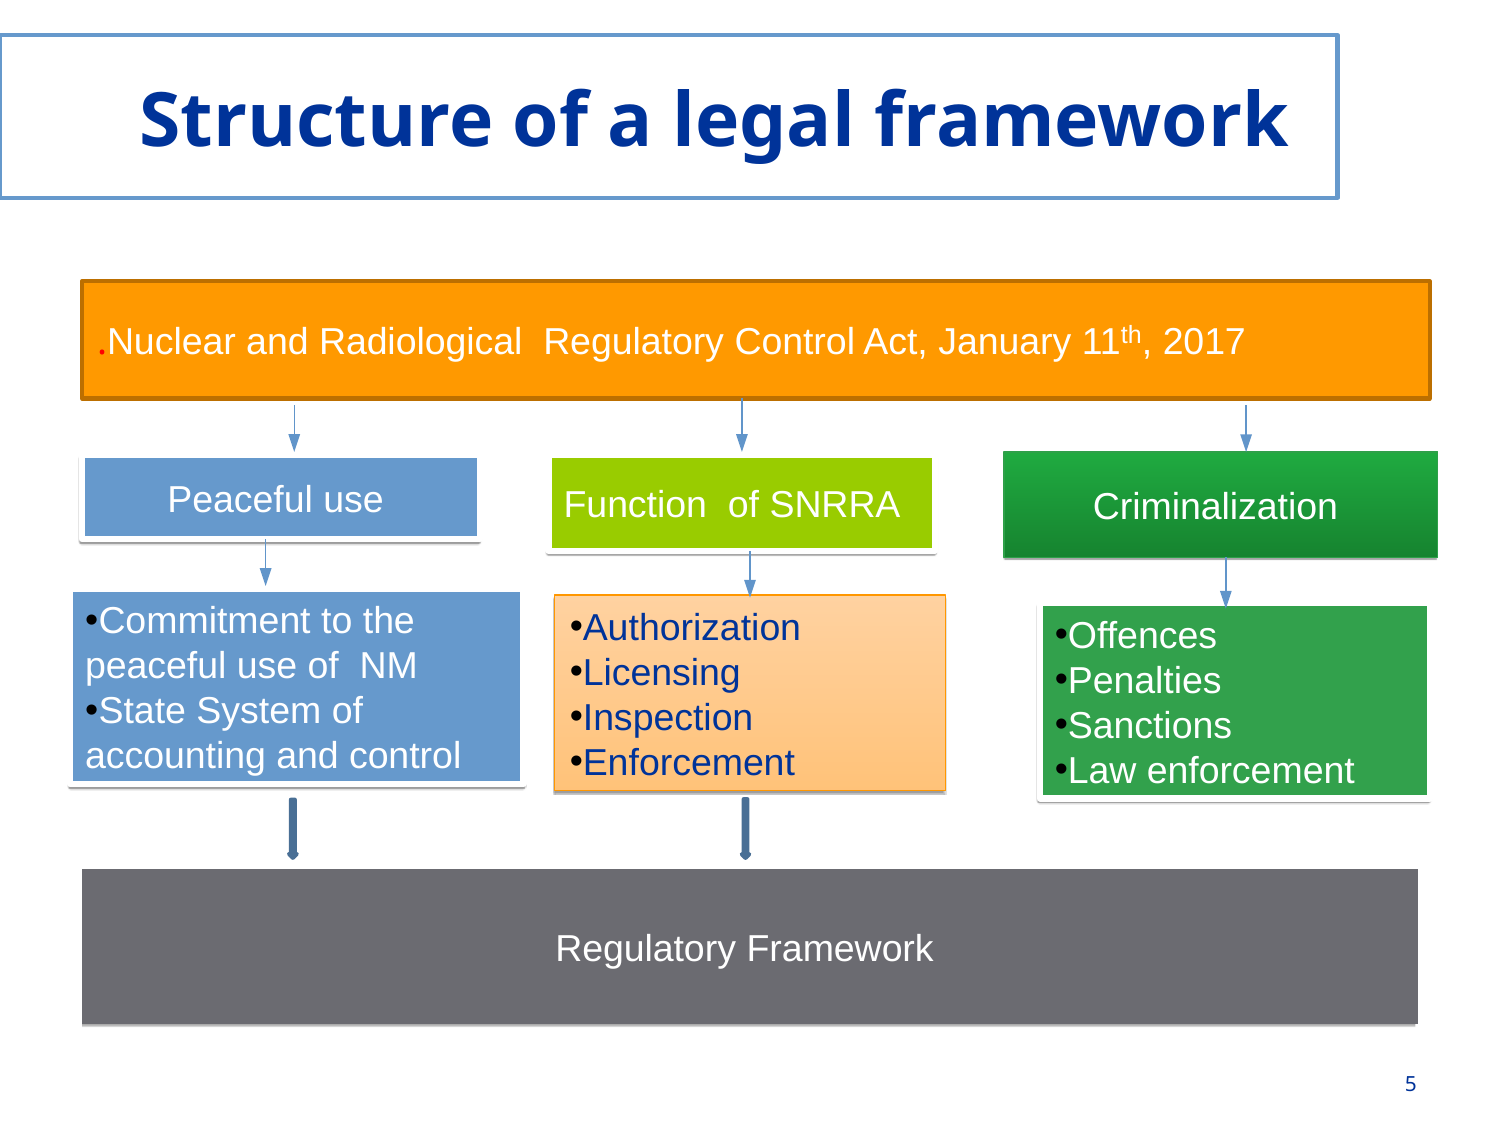

# Structure of a legal framework
 Nuclear and Radiological Regulatory Control Act, January 11th, 2017.
Criminalization
Peaceful use
Function of SNRRA
Commitment to the peaceful use of NM
State System of accounting and control
Authorization
Licensing
Inspection
Enforcement
Offences
Penalties
Sanctions
Law enforcement
Regulatory Framework